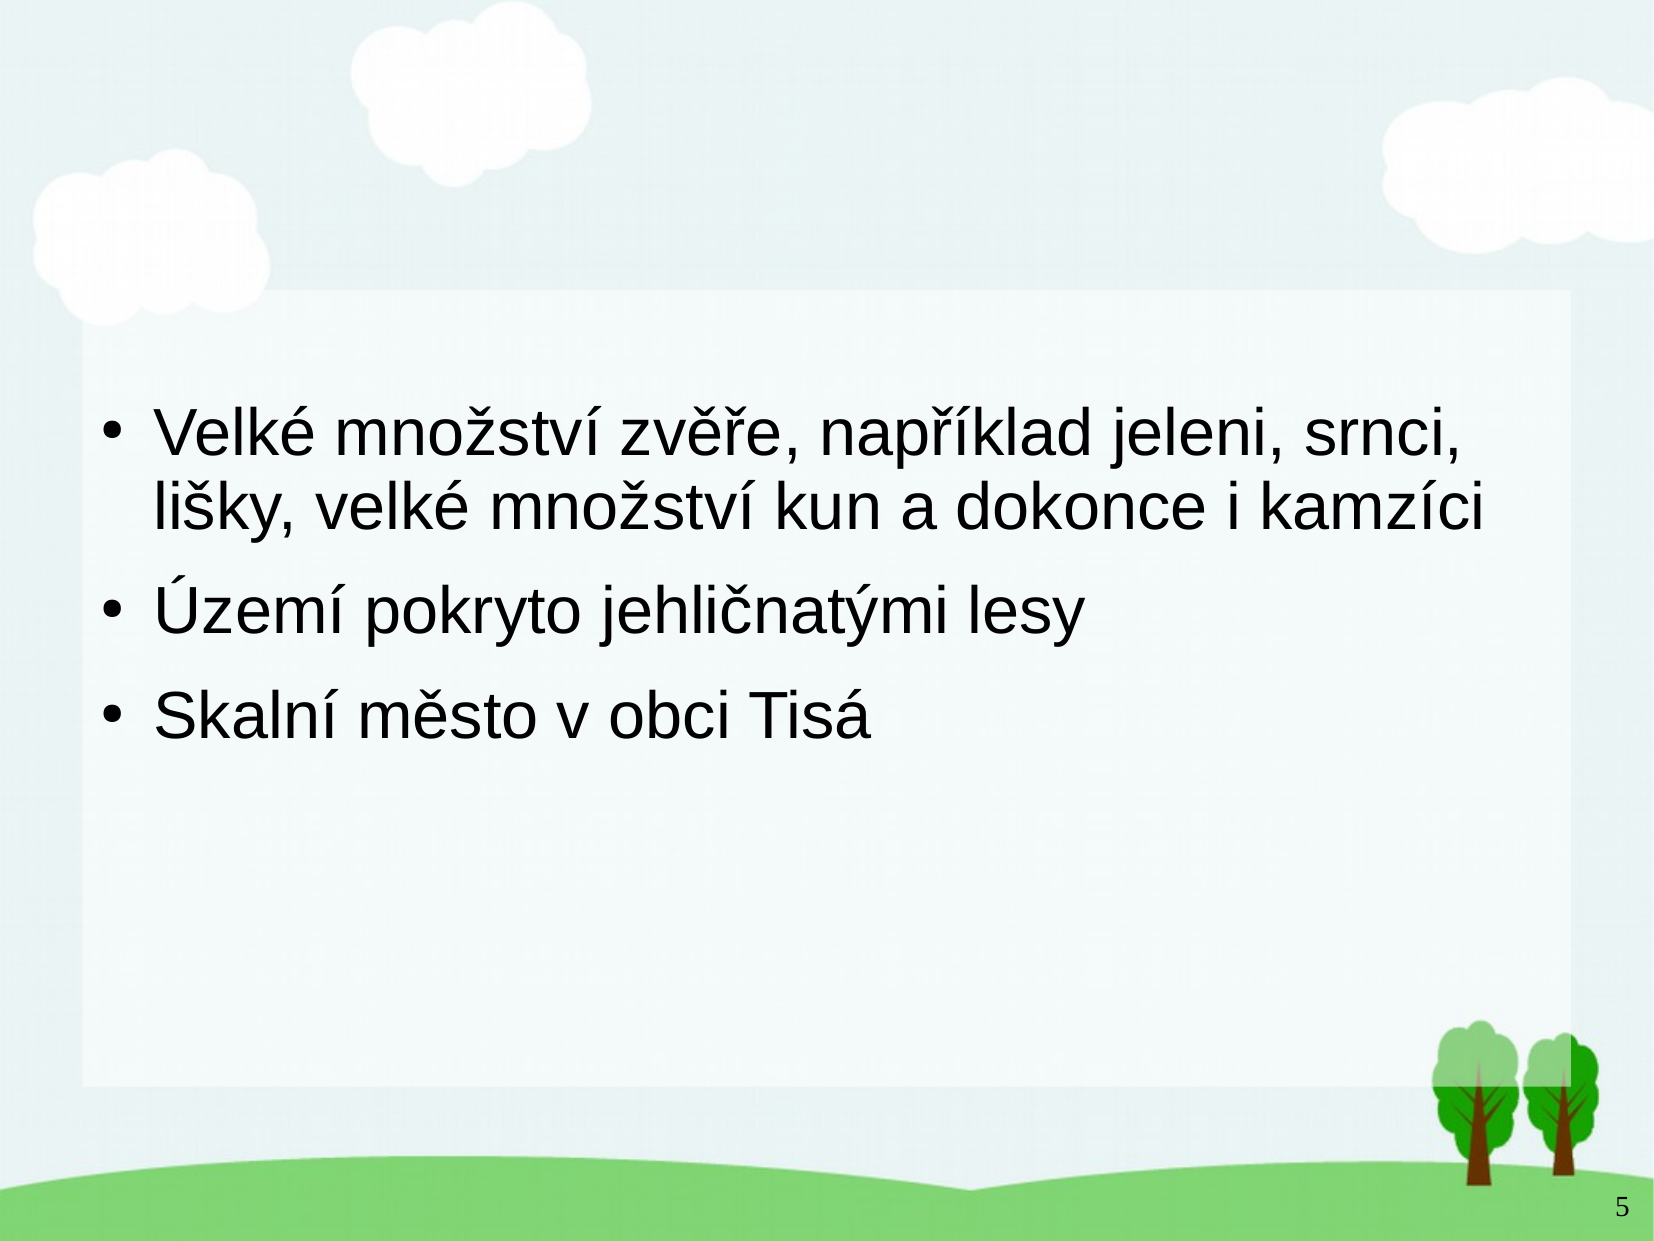

#
Velké množství zvěře, například jeleni, srnci, lišky, velké množství kun a dokonce i kamzíci
Území pokryto jehličnatými lesy
Skalní město v obci Tisá
5